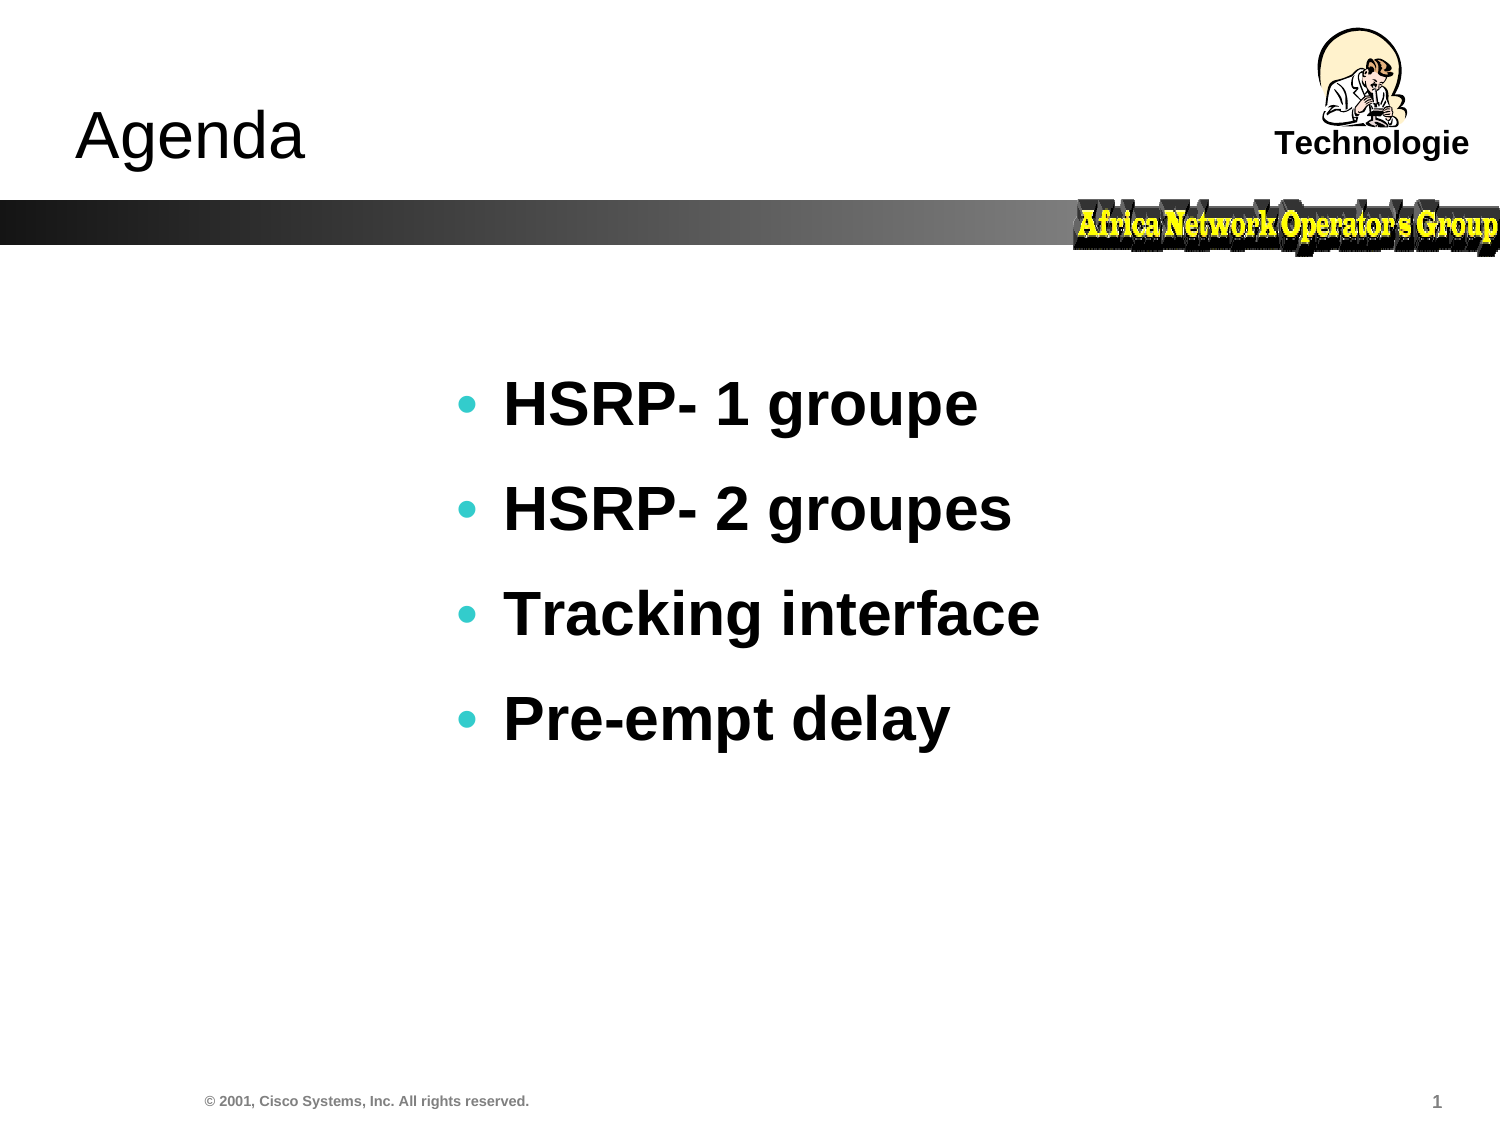

Technologie
# Agenda
HSRP- 1 groupe
HSRP- 2 groupes
Tracking interface
Pre-empt delay